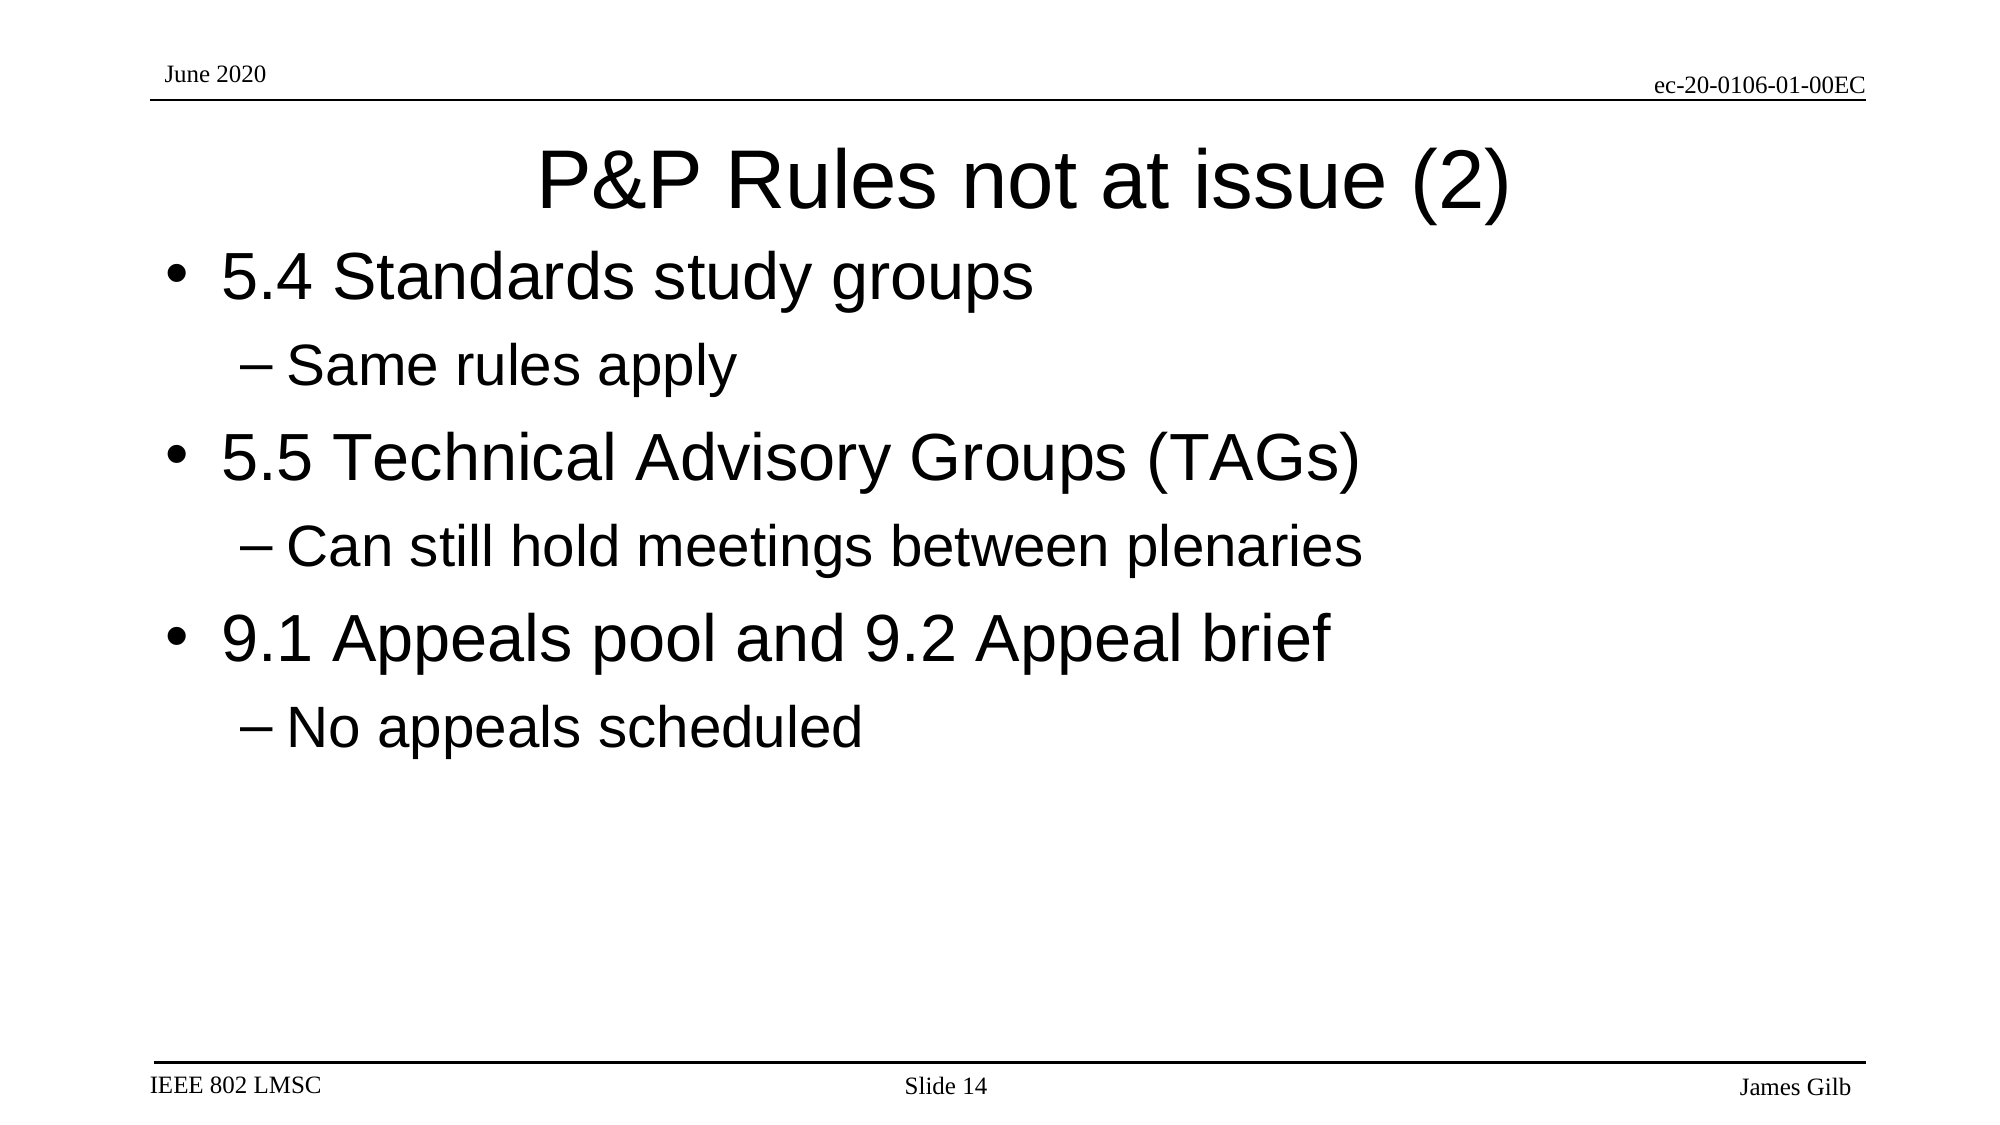

# P&P Rules not at issue (2)
5.4 Standards study groups
Same rules apply
5.5 Technical Advisory Groups (TAGs)
Can still hold meetings between plenaries
9.1 Appeals pool and 9.2 Appeal brief
No appeals scheduled
14